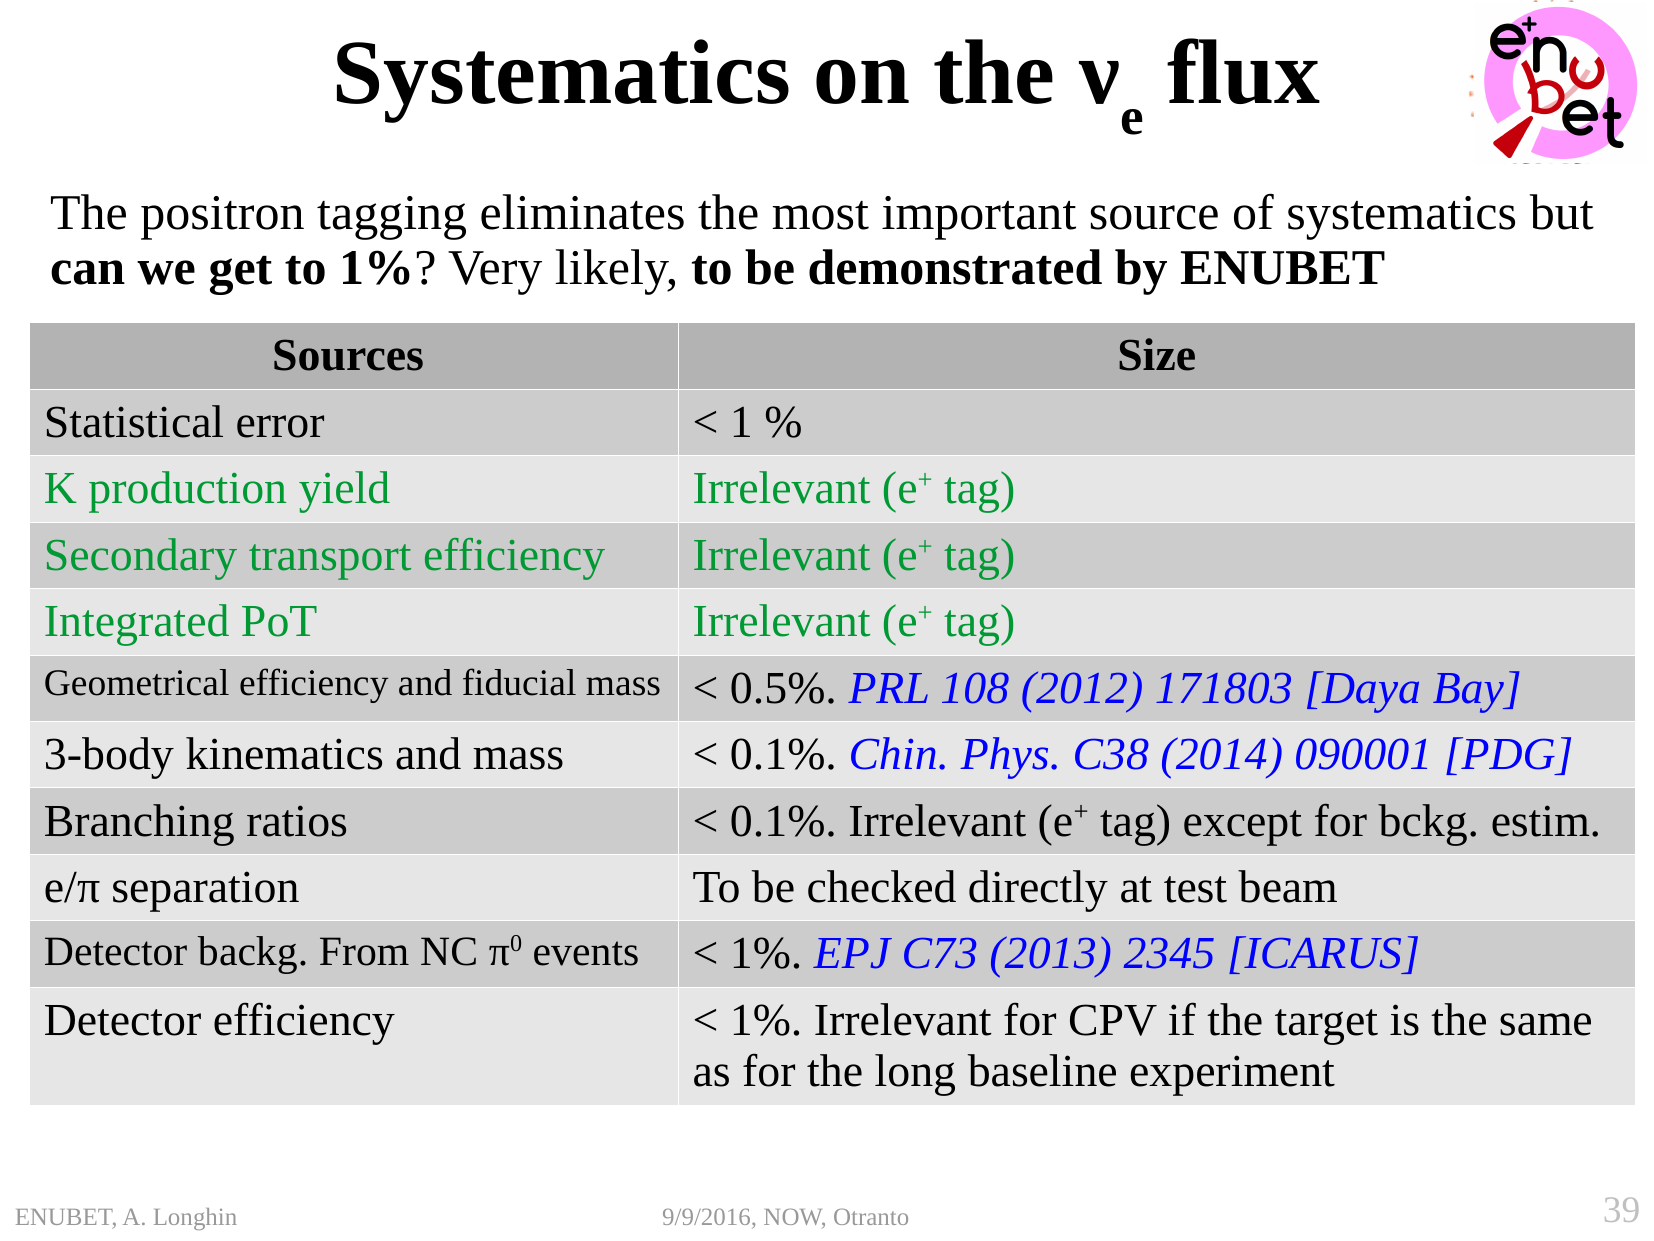

# Systematics on the νe flux
The positron tagging eliminates the most important source of systematics but can we get to 1%? Very likely, to be demonstrated by ENUBET
| Sources | Size |
| --- | --- |
| Statistical error | < 1 % |
| K production yield | Irrelevant (e+ tag) |
| Secondary transport efficiency | Irrelevant (e+ tag) |
| Integrated PoT | Irrelevant (e+ tag) |
| Geometrical efficiency and fiducial mass | < 0.5%. PRL 108 (2012) 171803 [Daya Bay] |
| 3-body kinematics and mass | < 0.1%. Chin. Phys. C38 (2014) 090001 [PDG] |
| Branching ratios | < 0.1%. Irrelevant (e+ tag) except for bckg. estim. |
| e/π separation | To be checked directly at test beam |
| Detector backg. From NC π0 events | < 1%. EPJ C73 (2013) 2345 [ICARUS] |
| Detector efficiency | < 1%. Irrelevant for CPV if the target is the same as for the long baseline experiment |